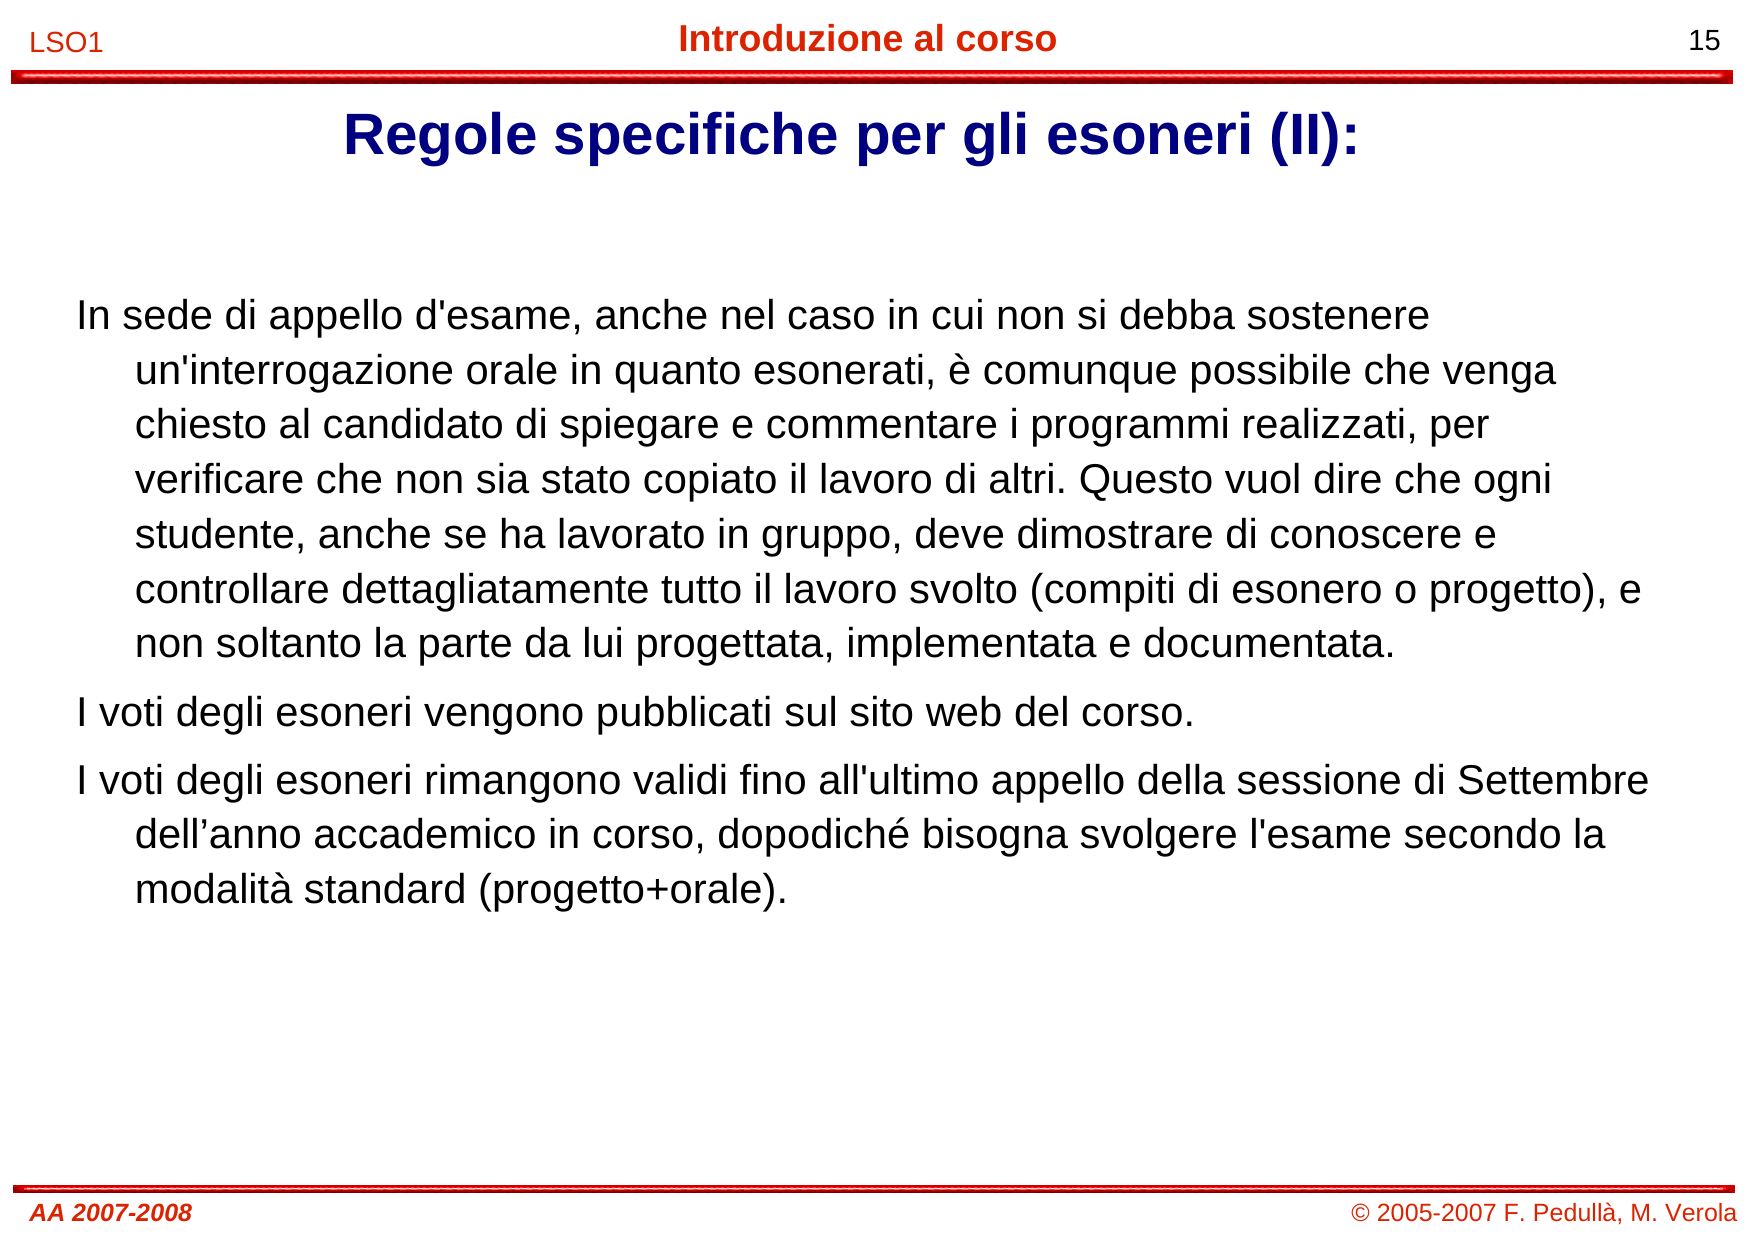

Regole specifiche per gli esoneri (II):
# In sede di appello d'esame, anche nel caso in cui non si debba sostenere un'interrogazione orale in quanto esonerati, è comunque possibile che venga chiesto al candidato di spiegare e commentare i programmi realizzati, per verificare che non sia stato copiato il lavoro di altri. Questo vuol dire che ogni studente, anche se ha lavorato in gruppo, deve dimostrare di conoscere e controllare dettagliatamente tutto il lavoro svolto (compiti di esonero o progetto), e non soltanto la parte da lui progettata, implementata e documentata.
I voti degli esoneri vengono pubblicati sul sito web del corso.
I voti degli esoneri rimangono validi fino all'ultimo appello della sessione di Settembre dell’anno accademico in corso, dopodiché bisogna svolgere l'esame secondo la modalità standard (progetto+orale).